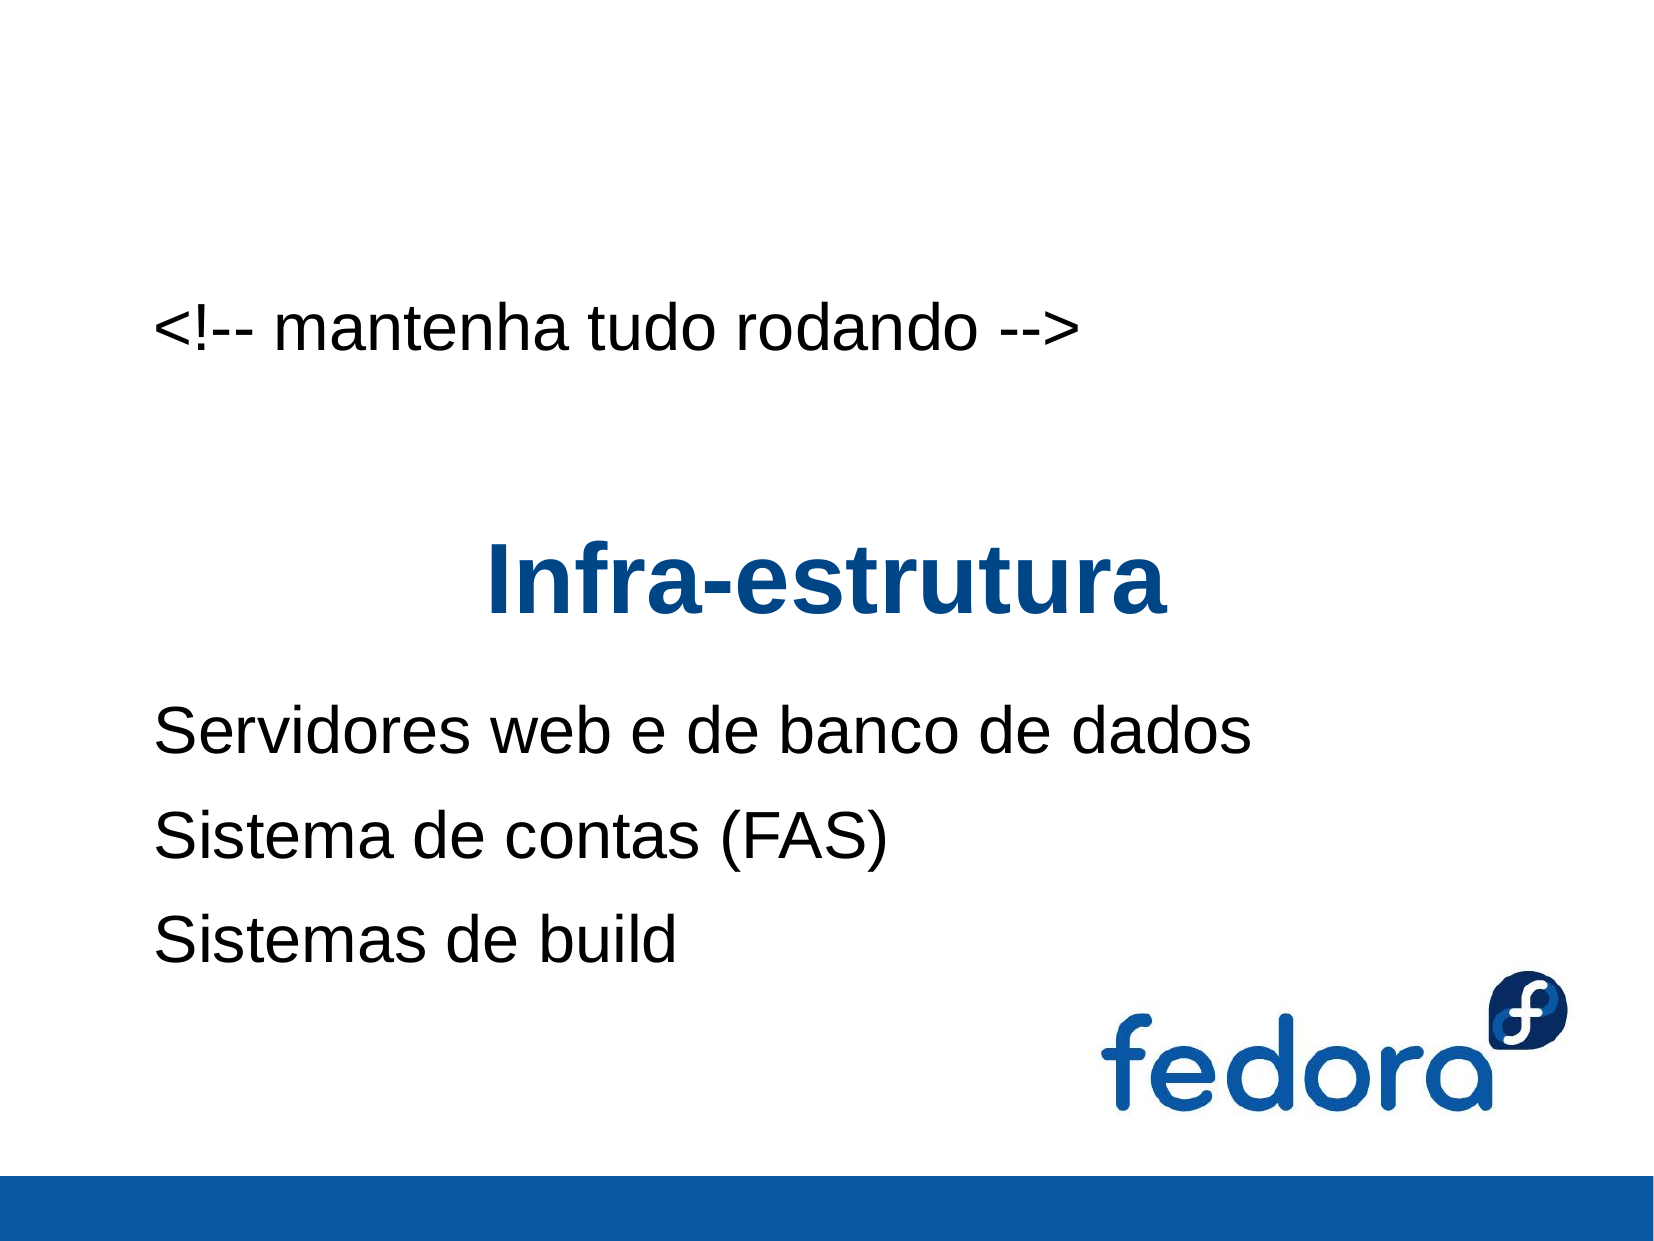

# Infra-estrutura
<!-- mantenha tudo rodando -->
Servidores web e de banco de dados
Sistema de contas (FAS)
Sistemas de build